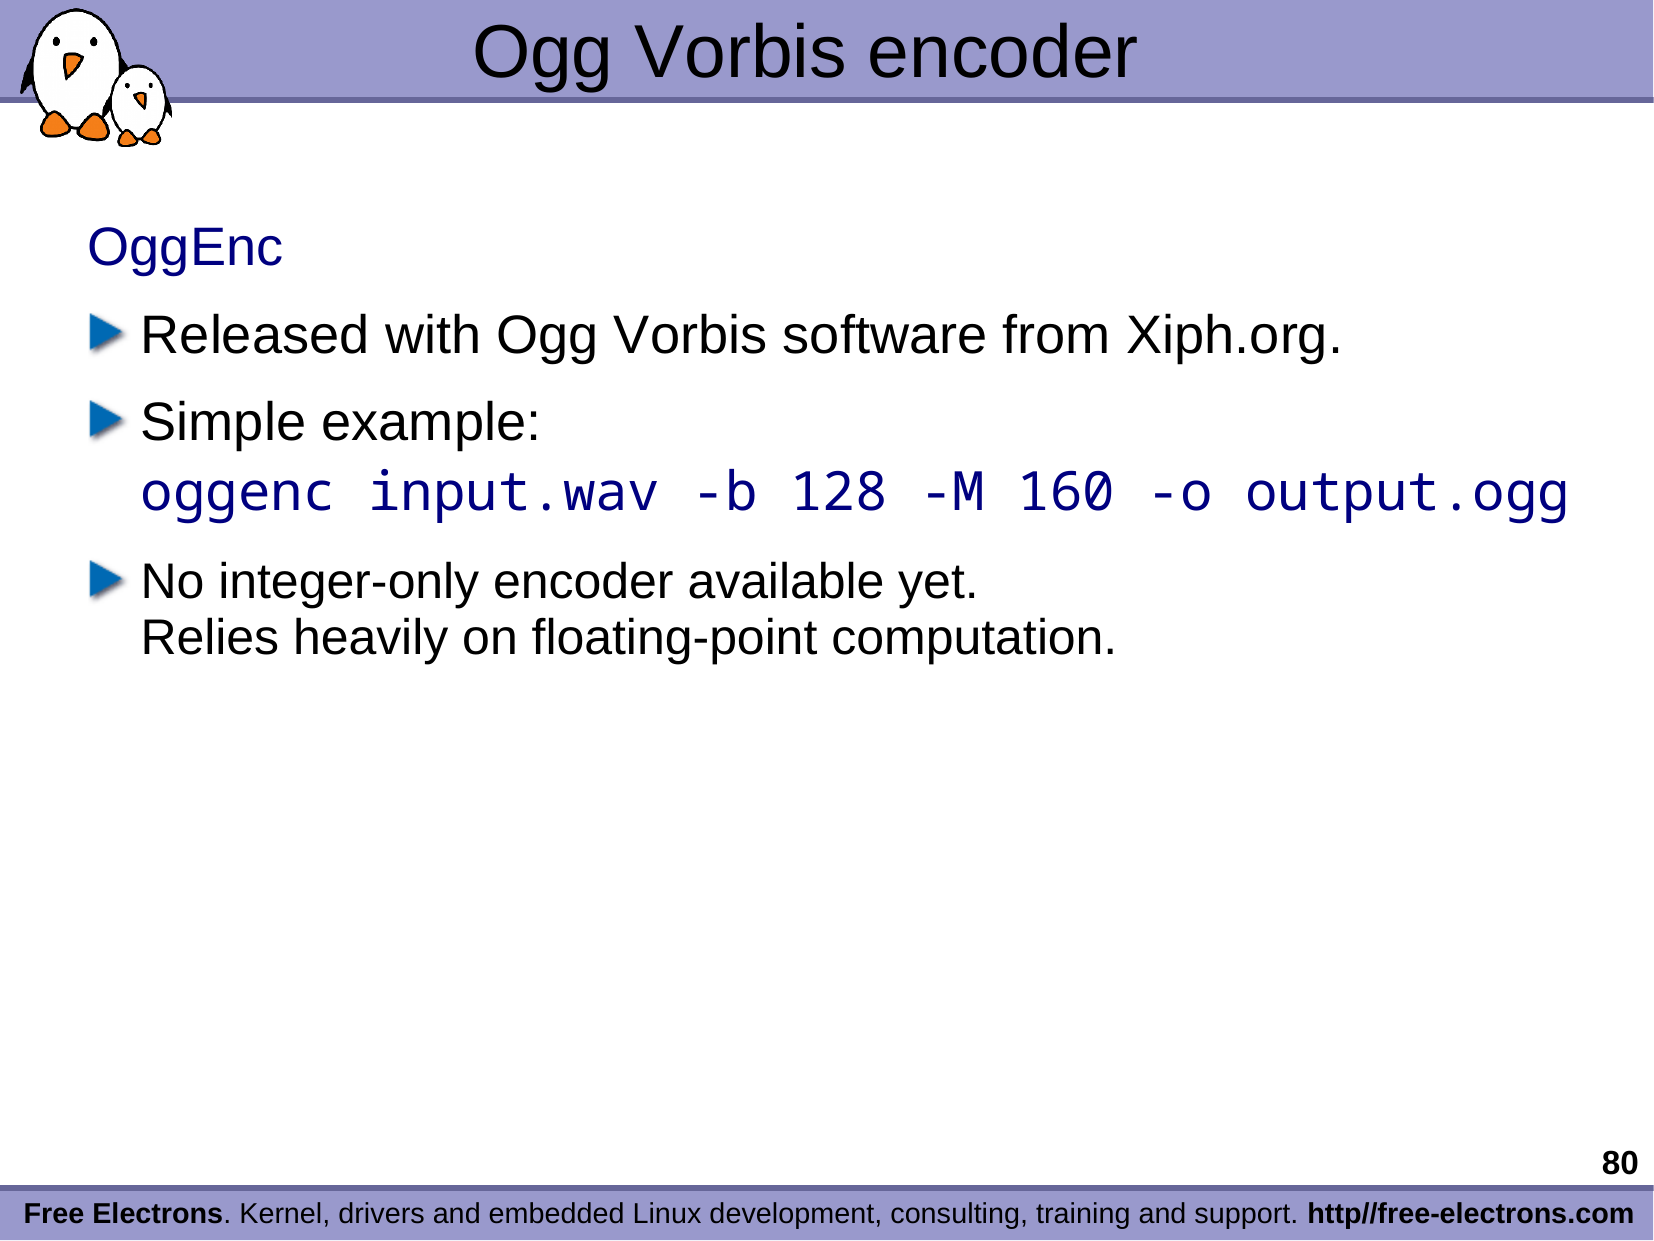

# Ogg Vorbis encoder
OggEnc
Released with Ogg Vorbis software from Xiph.org.
Simple example:
oggenc input.wav -b 128 -M 160 -o output.ogg
No integer-only encoder available yet.
Relies heavily on floating-point computation.